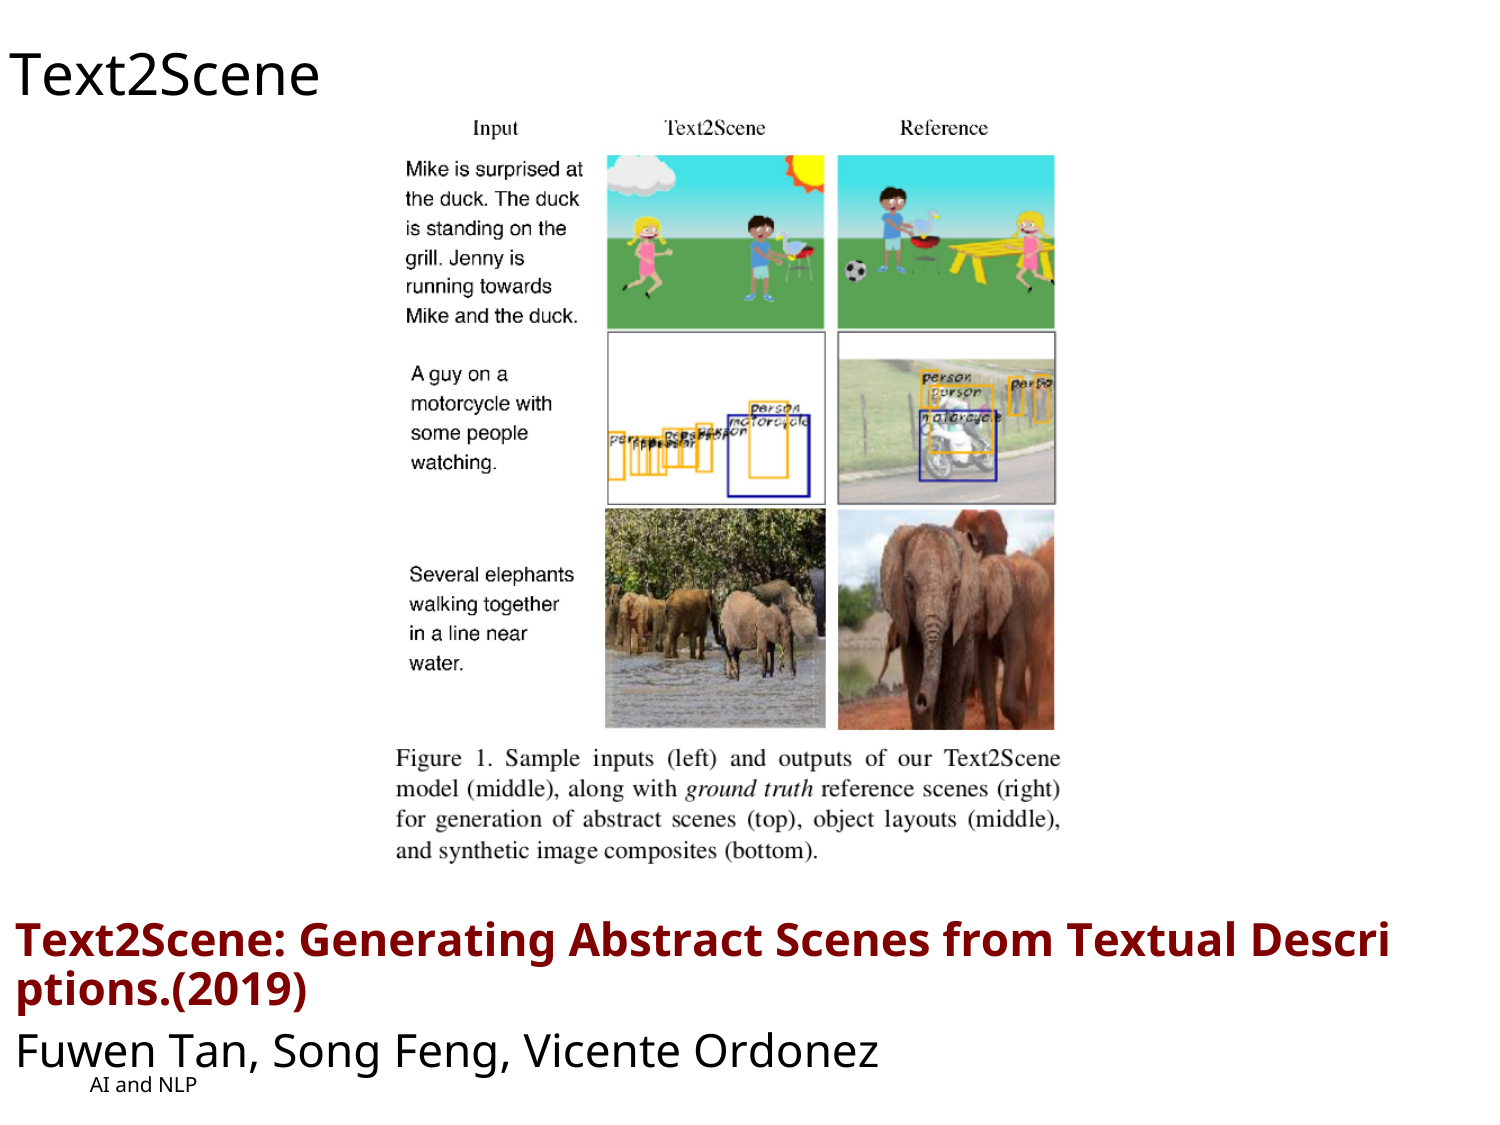

# Text2Scene
Text2Scene: Generating Abstract Scenes from Textual Descriptions.(2019)
Fuwen Tan, Song Feng, Vicente Ordonez
Text Mining for Policy Making, 13th December 2016